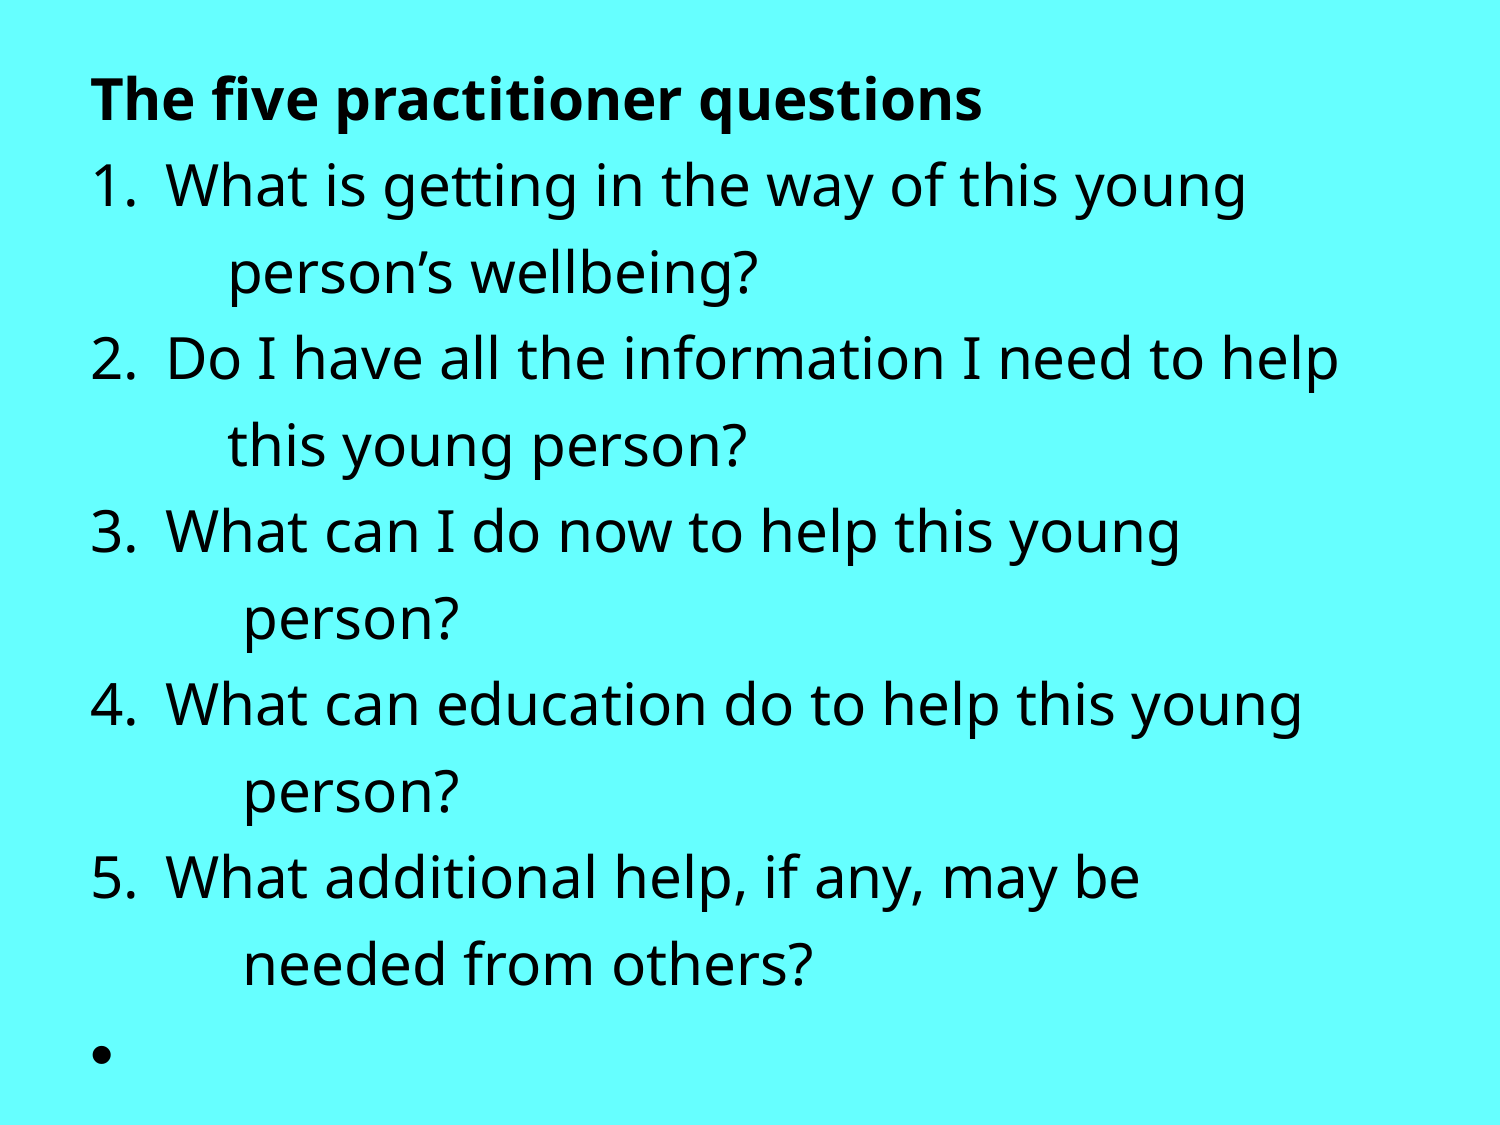

#
The five practitioner questions
1.	What is getting in the way of this young
 person’s wellbeing?
2.	Do I have all the information I need to help
 this young person?
3.	What can I do now to help this young
 person?
4.	What can education do to help this young
 person?
5.	What additional help, if any, may be
 needed from others?